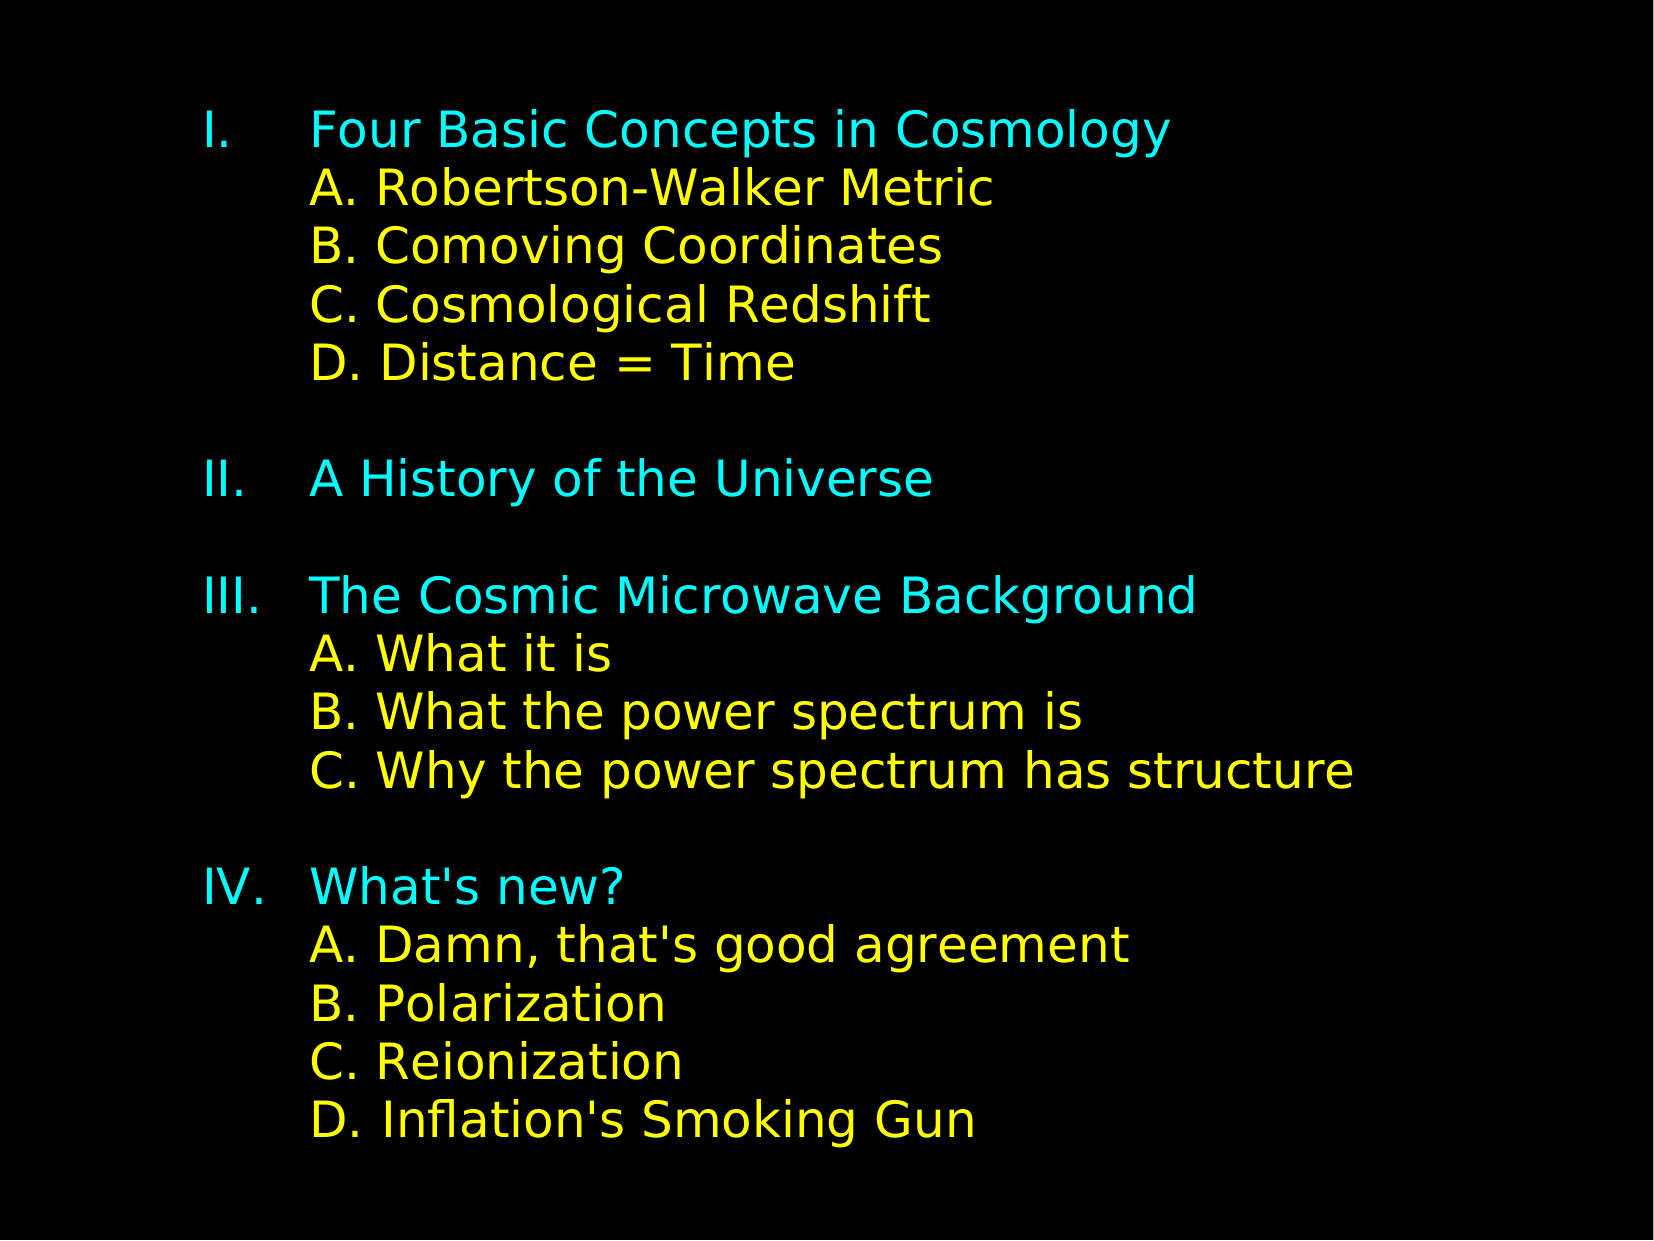

I.	Four Basic Concepts in Cosmology
	A. Robertson-Walker Metric
	B. Comoving Coordinates
	C. Cosmological Redshift
	D. Distance = Time
II.	A History of the Universe
III.	The Cosmic Microwave Background
	A. What it is
	B. What the power spectrum is
	C. Why the power spectrum has structure
IV.	What's new?
	A. Damn, that's good agreement
	B. Polarization
	C. Reionization
	D.	Inflation's Smoking Gun